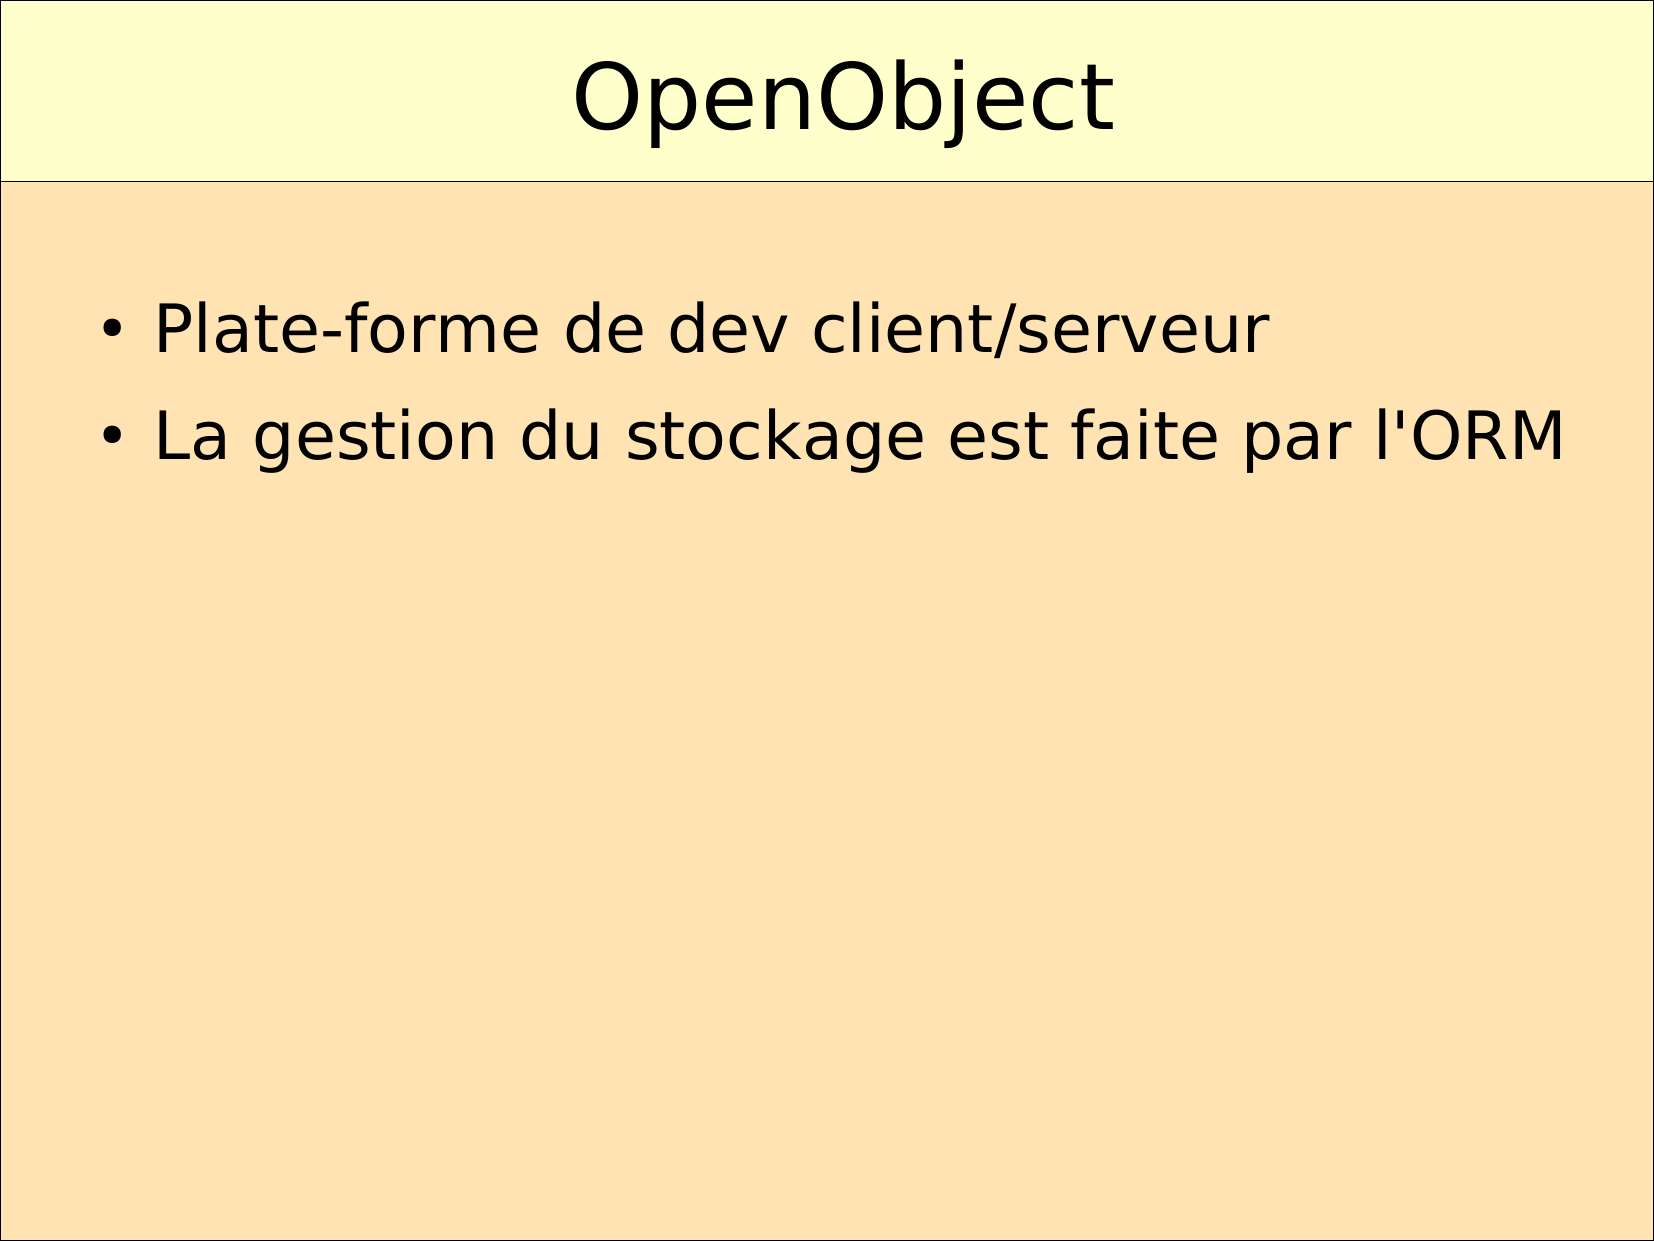

# OpenObject
Plate-forme de dev client/serveur
La gestion du stockage est faite par l'ORM